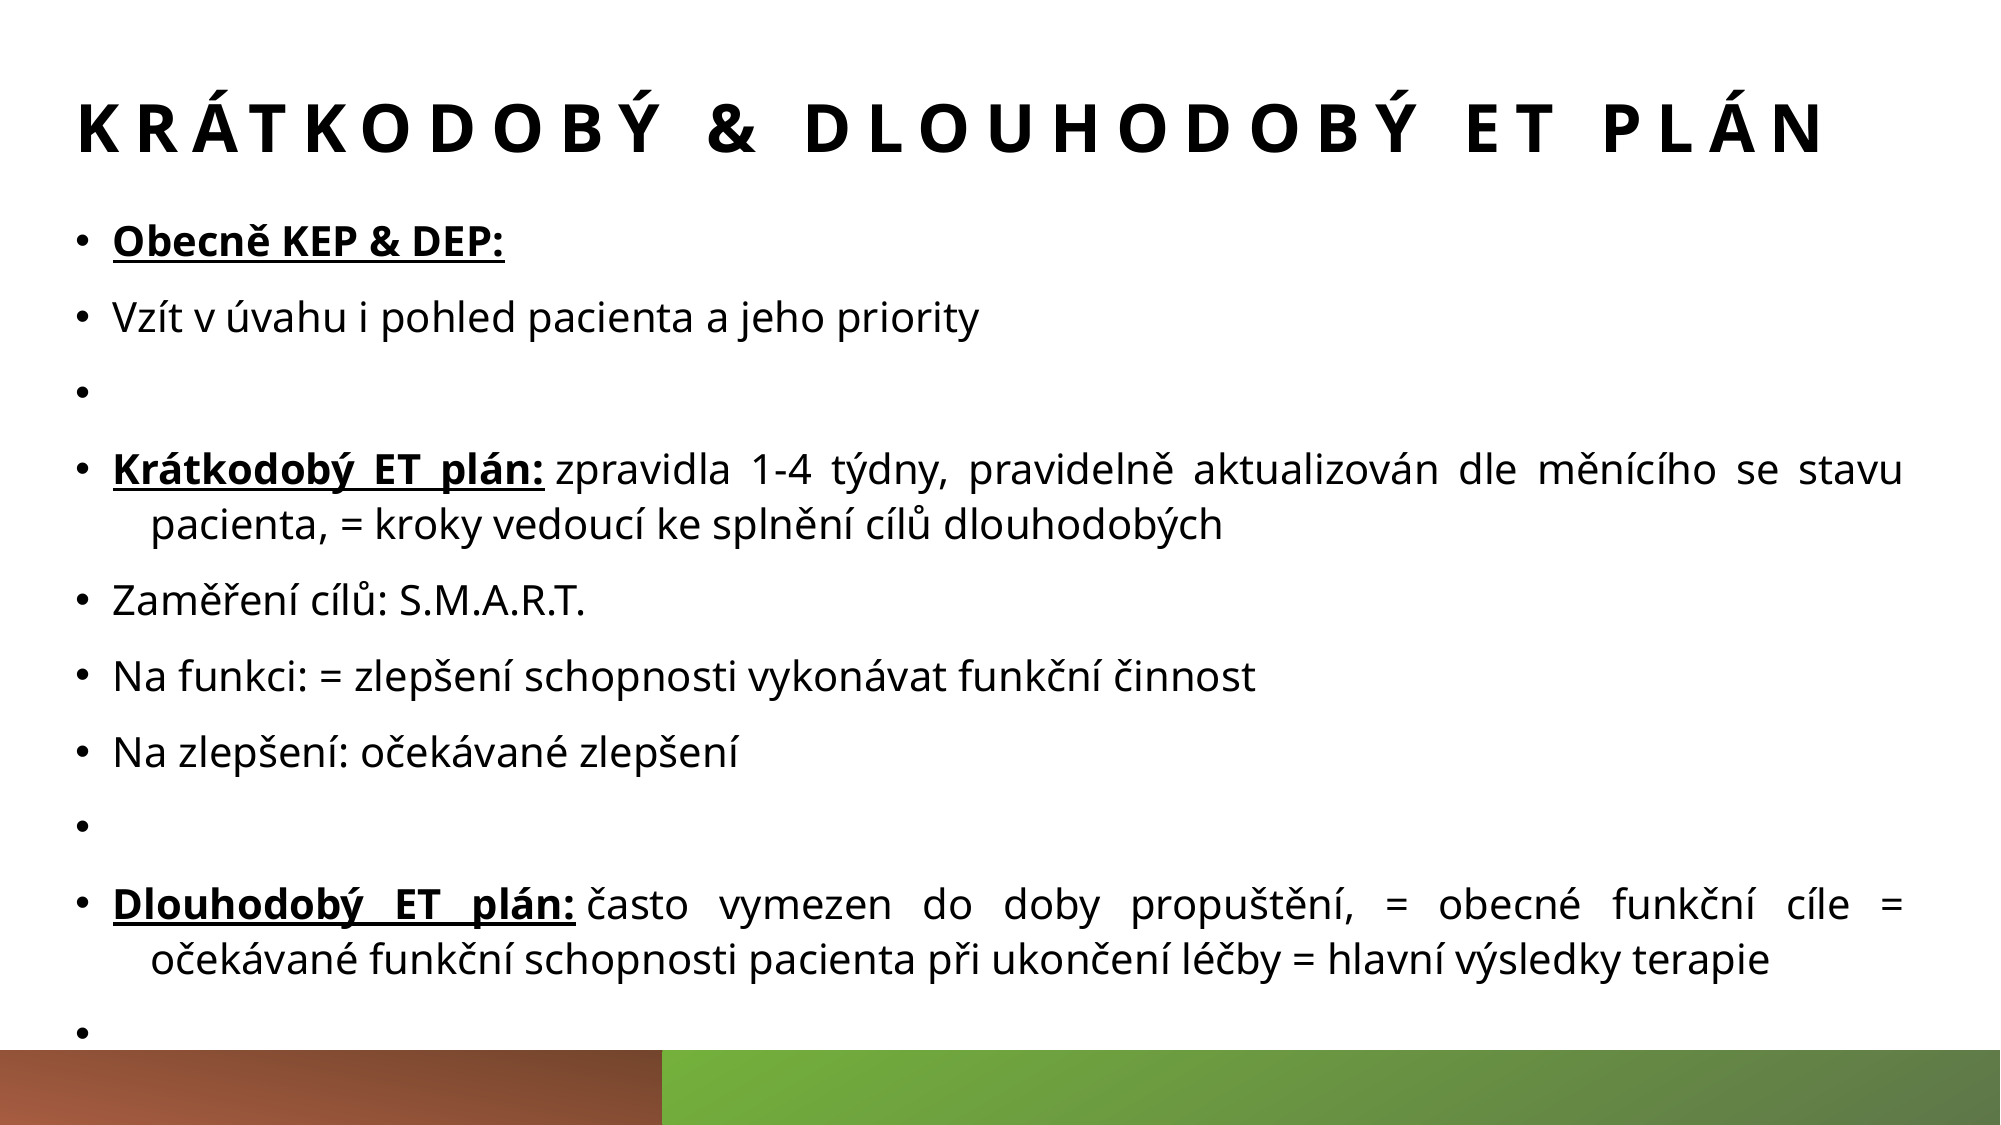

# KRÁTKODOBÝ & DLOUHODOBÝ ET PLÁN
Obecně KEP & DEP:
Vzít v úvahu i pohled pacienta a jeho priority
Krátkodobý ET plán: zpravidla 1-4 týdny, pravidelně aktualizován dle měnícího se stavu pacienta, = kroky vedoucí ke splnění cílů dlouhodobých
Zaměření cílů: S.M.A.R.T.
Na funkci: = zlepšení schopnosti vykonávat funkční činnost
Na zlepšení: očekávané zlepšení
Dlouhodobý ET plán: často vymezen do doby propuštění, = obecné funkční cíle = očekávané funkční schopnosti pacienta při ukončení léčby = hlavní výsledky terapie